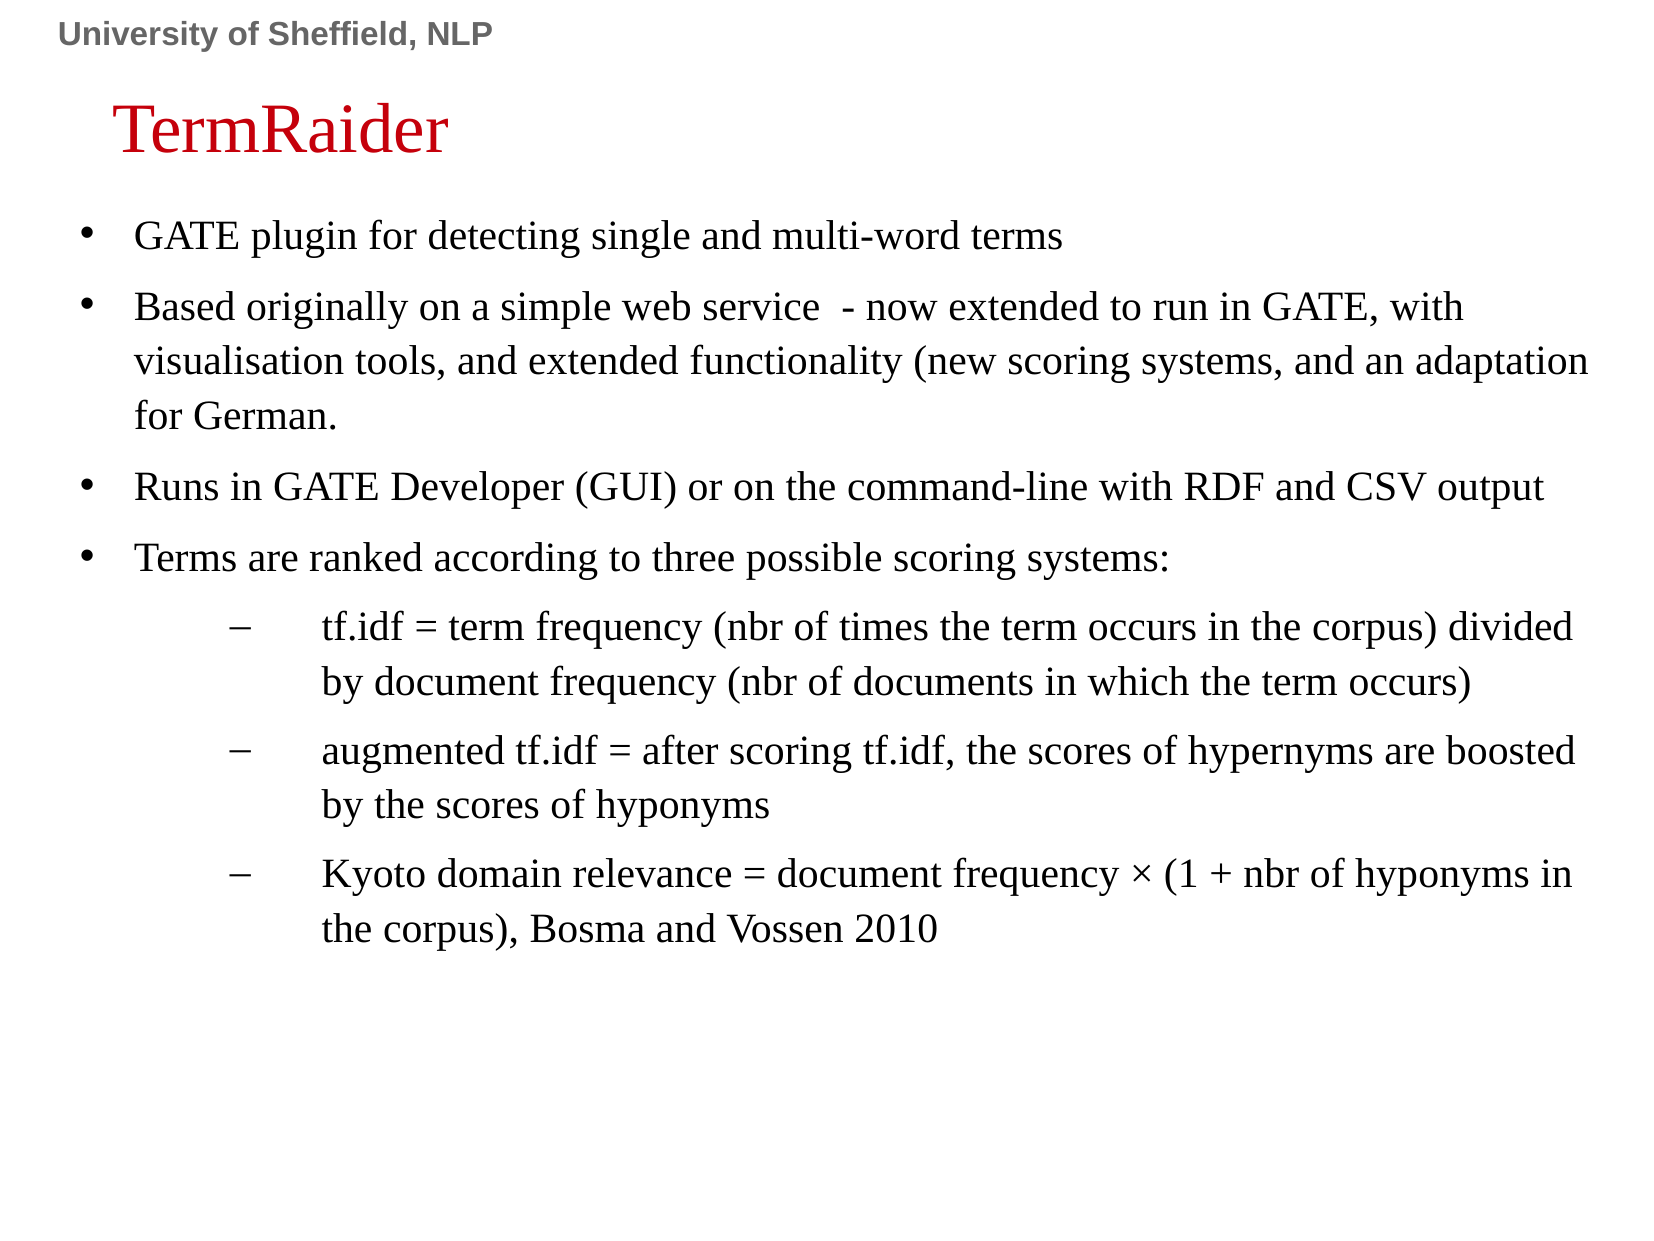

# TermRaider
GATE plugin for detecting single and multi-word terms
Based originally on a simple web service - now extended to run in GATE, with visualisation tools, and extended functionality (new scoring systems, and an adaptation for German.
Runs in GATE Developer (GUI) or on the command-line with RDF and CSV output
Terms are ranked according to three possible scoring systems:
tf.idf = term frequency (nbr of times the term occurs in the corpus) divided by document frequency (nbr of documents in which the term occurs)
augmented tf.idf = after scoring tf.idf, the scores of hypernyms are boosted by the scores of hyponyms
Kyoto domain relevance = document frequency × (1 + nbr of hyponyms in the corpus), Bosma and Vossen 2010